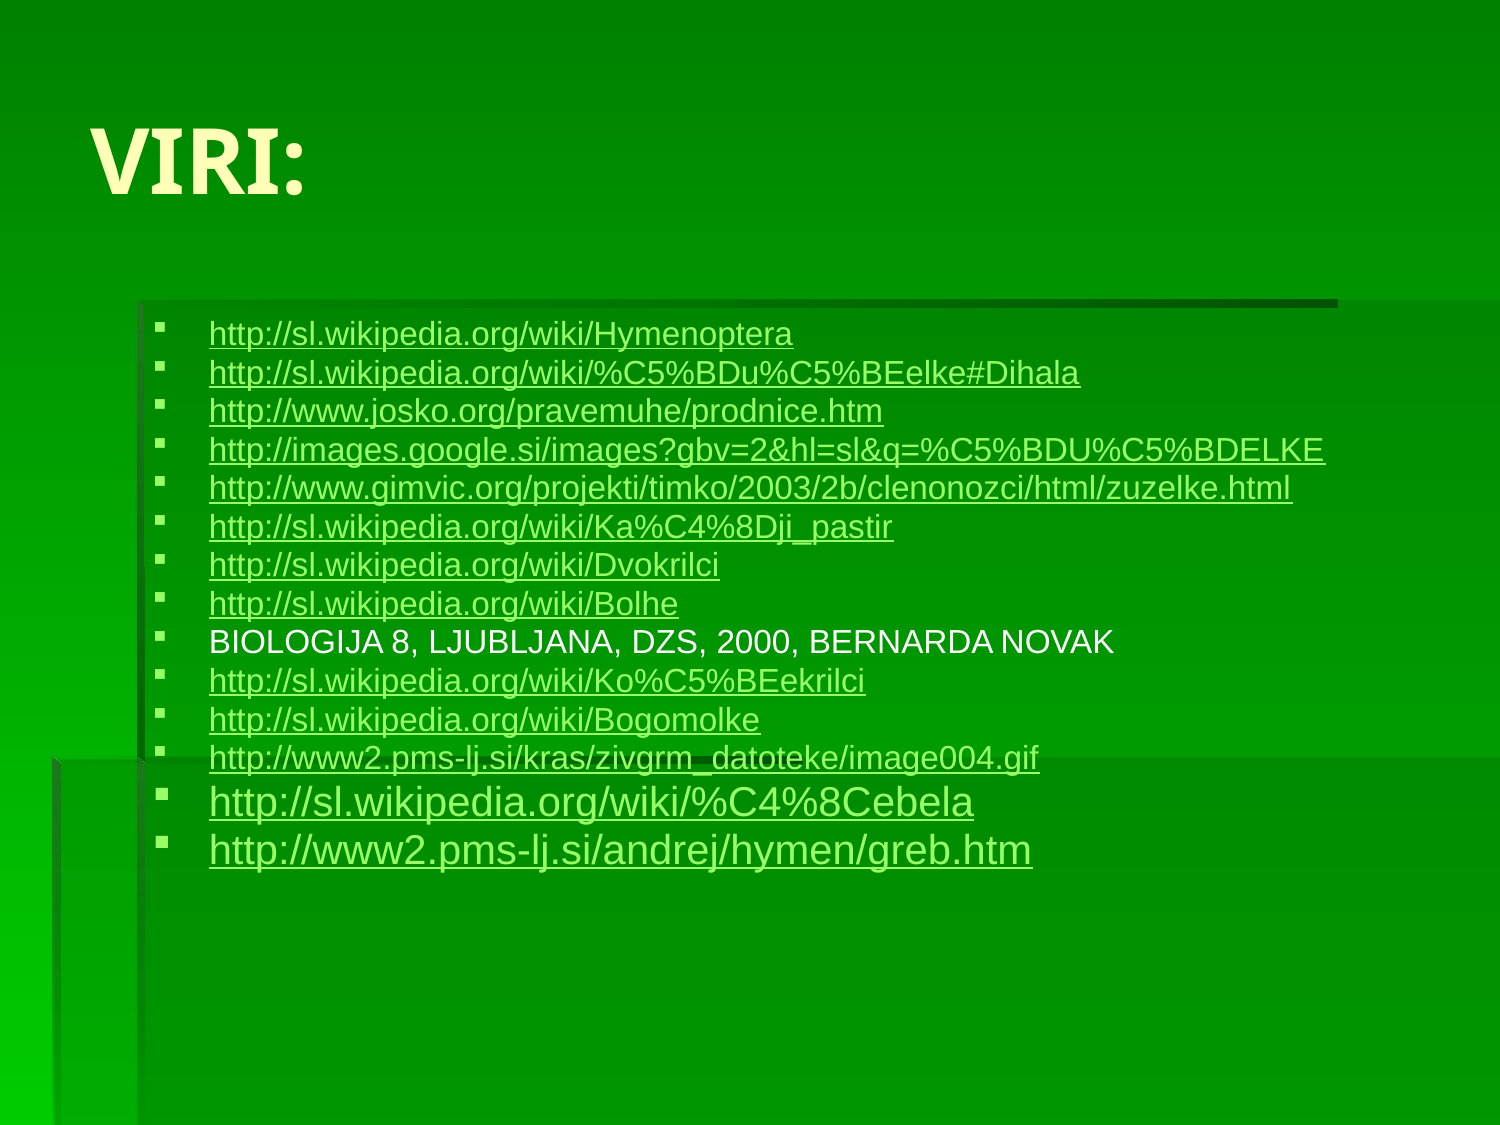

# VIRI:
http://sl.wikipedia.org/wiki/Hymenoptera
http://sl.wikipedia.org/wiki/%C5%BDu%C5%BEelke#Dihala
http://www.josko.org/pravemuhe/prodnice.htm
http://images.google.si/images?gbv=2&hl=sl&q=%C5%BDU%C5%BDELKE
http://www.gimvic.org/projekti/timko/2003/2b/clenonozci/html/zuzelke.html
http://sl.wikipedia.org/wiki/Ka%C4%8Dji_pastir
http://sl.wikipedia.org/wiki/Dvokrilci
http://sl.wikipedia.org/wiki/Bolhe
BIOLOGIJA 8, LJUBLJANA, DZS, 2000, BERNARDA NOVAK
http://sl.wikipedia.org/wiki/Ko%C5%BEekrilci
http://sl.wikipedia.org/wiki/Bogomolke
http://www2.pms-lj.si/kras/zivgrm_datoteke/image004.gif
http://sl.wikipedia.org/wiki/%C4%8Cebela
http://www2.pms-lj.si/andrej/hymen/greb.htm